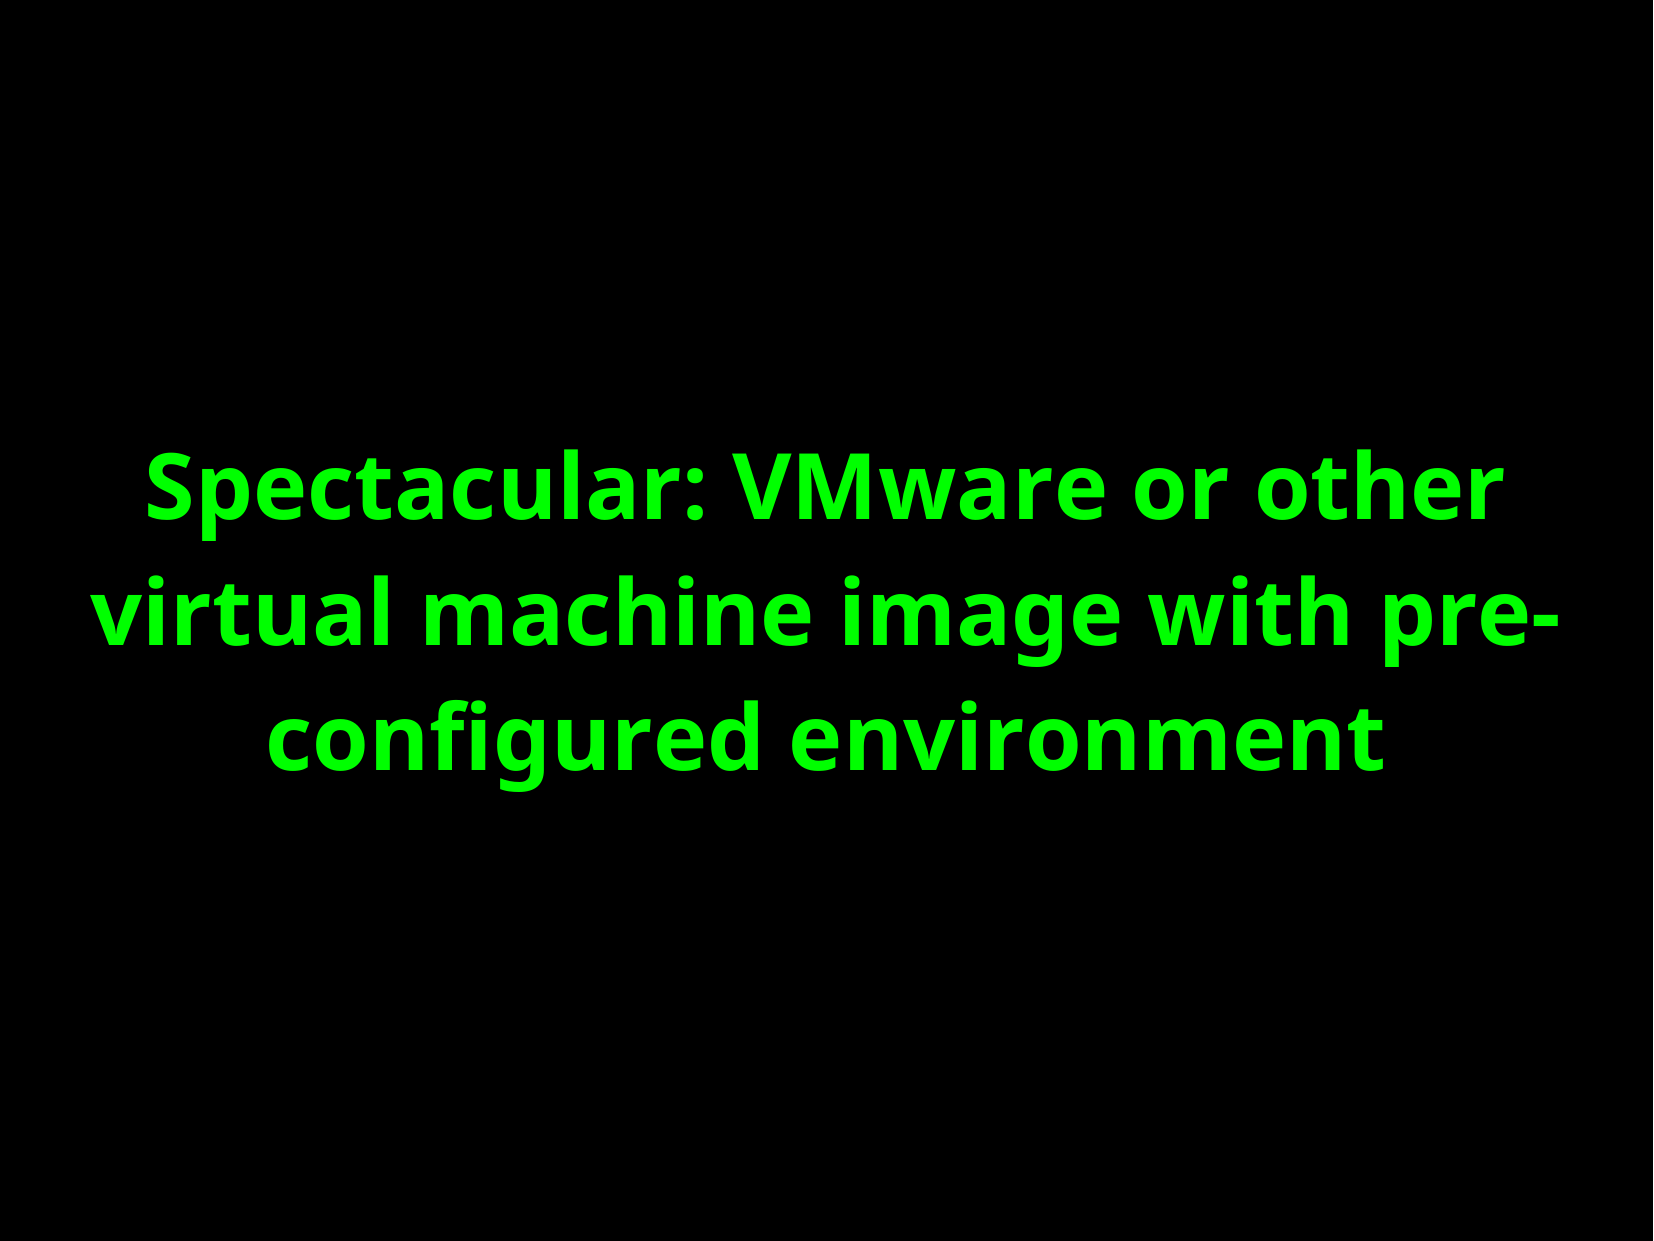

# Spectacular: VMware or other virtual machine image with pre-configured environment